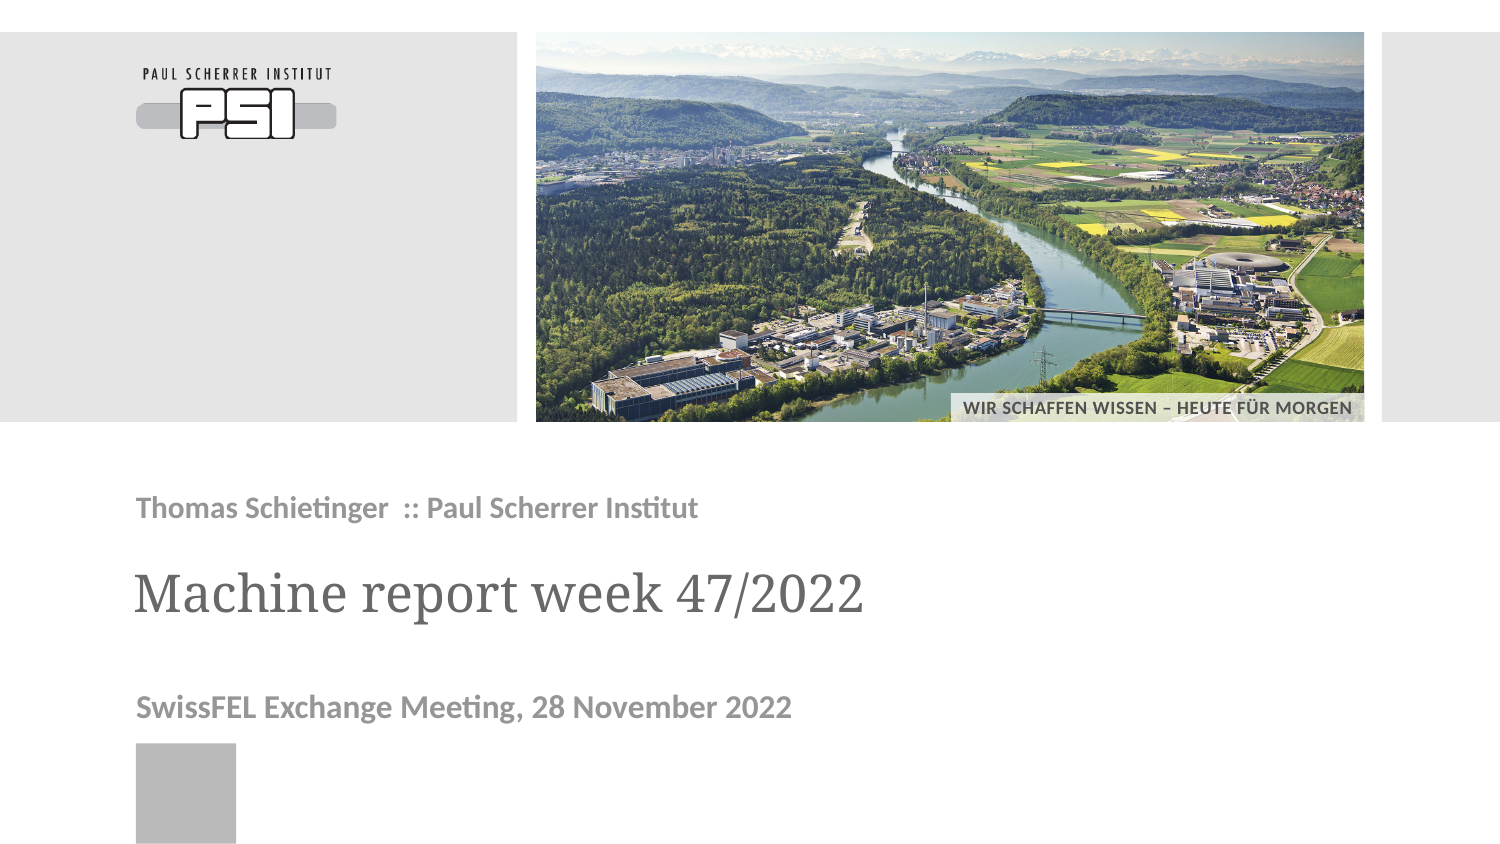

Thomas Schietinger :: Paul Scherrer Institut
# Machine report week 47/2022
SwissFEL Exchange Meeting, 28 November 2022